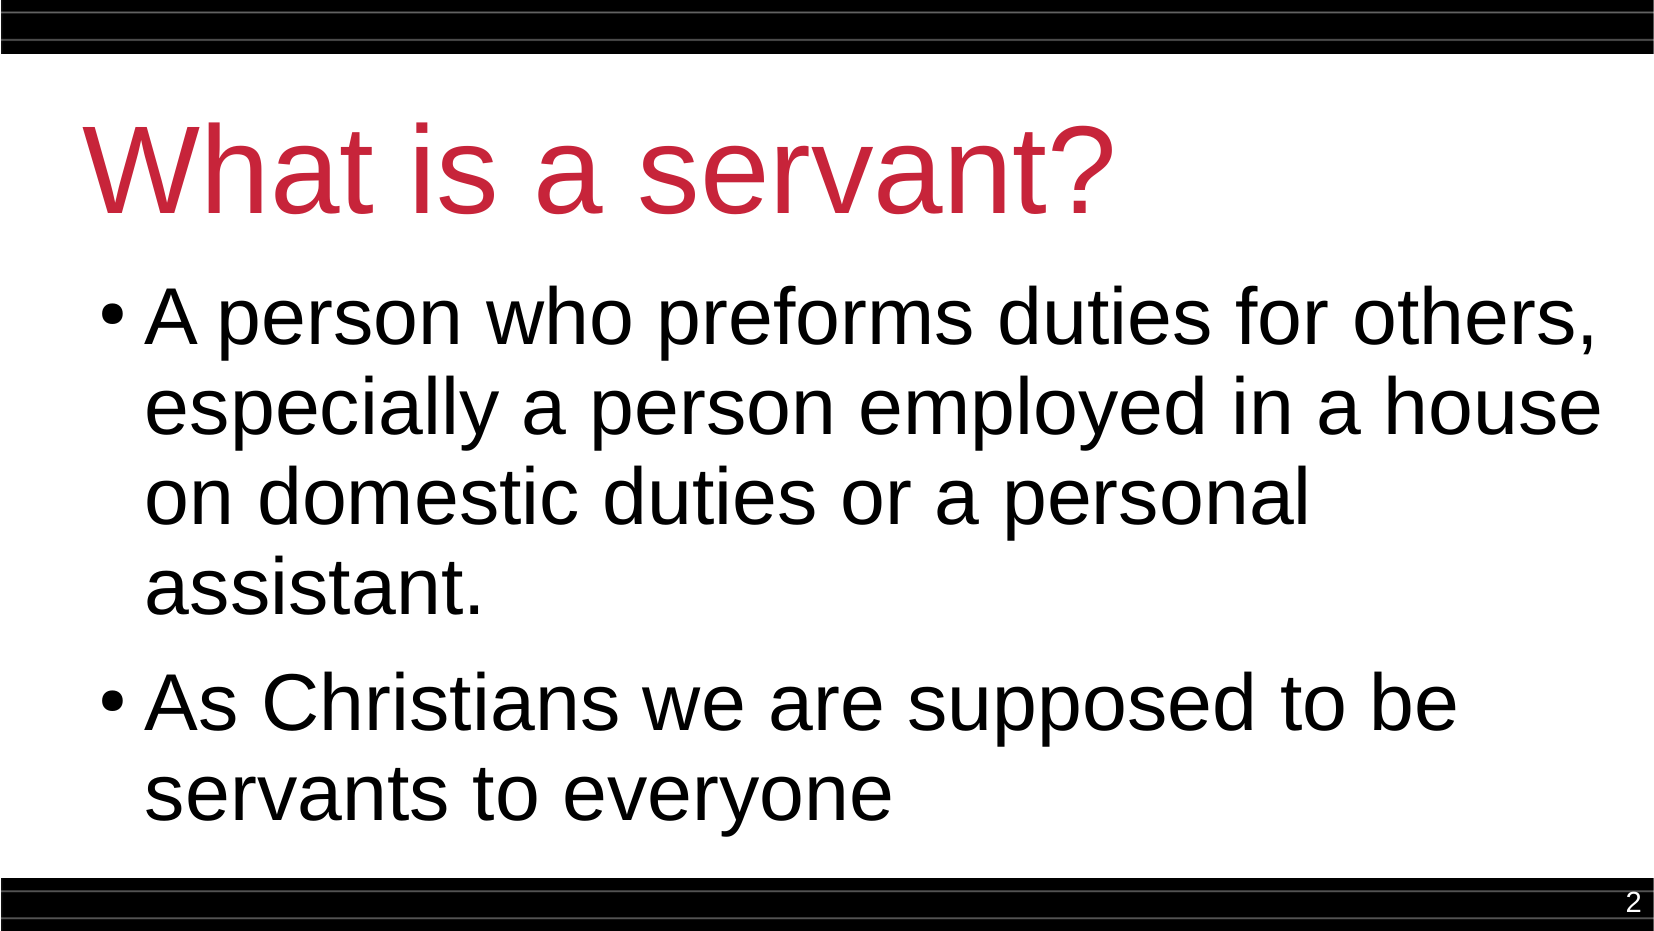

# What is a servant?
A person who preforms duties for others, especially a person employed in a house on domestic duties or a personal assistant.
As Christians we are supposed to be servants to everyone